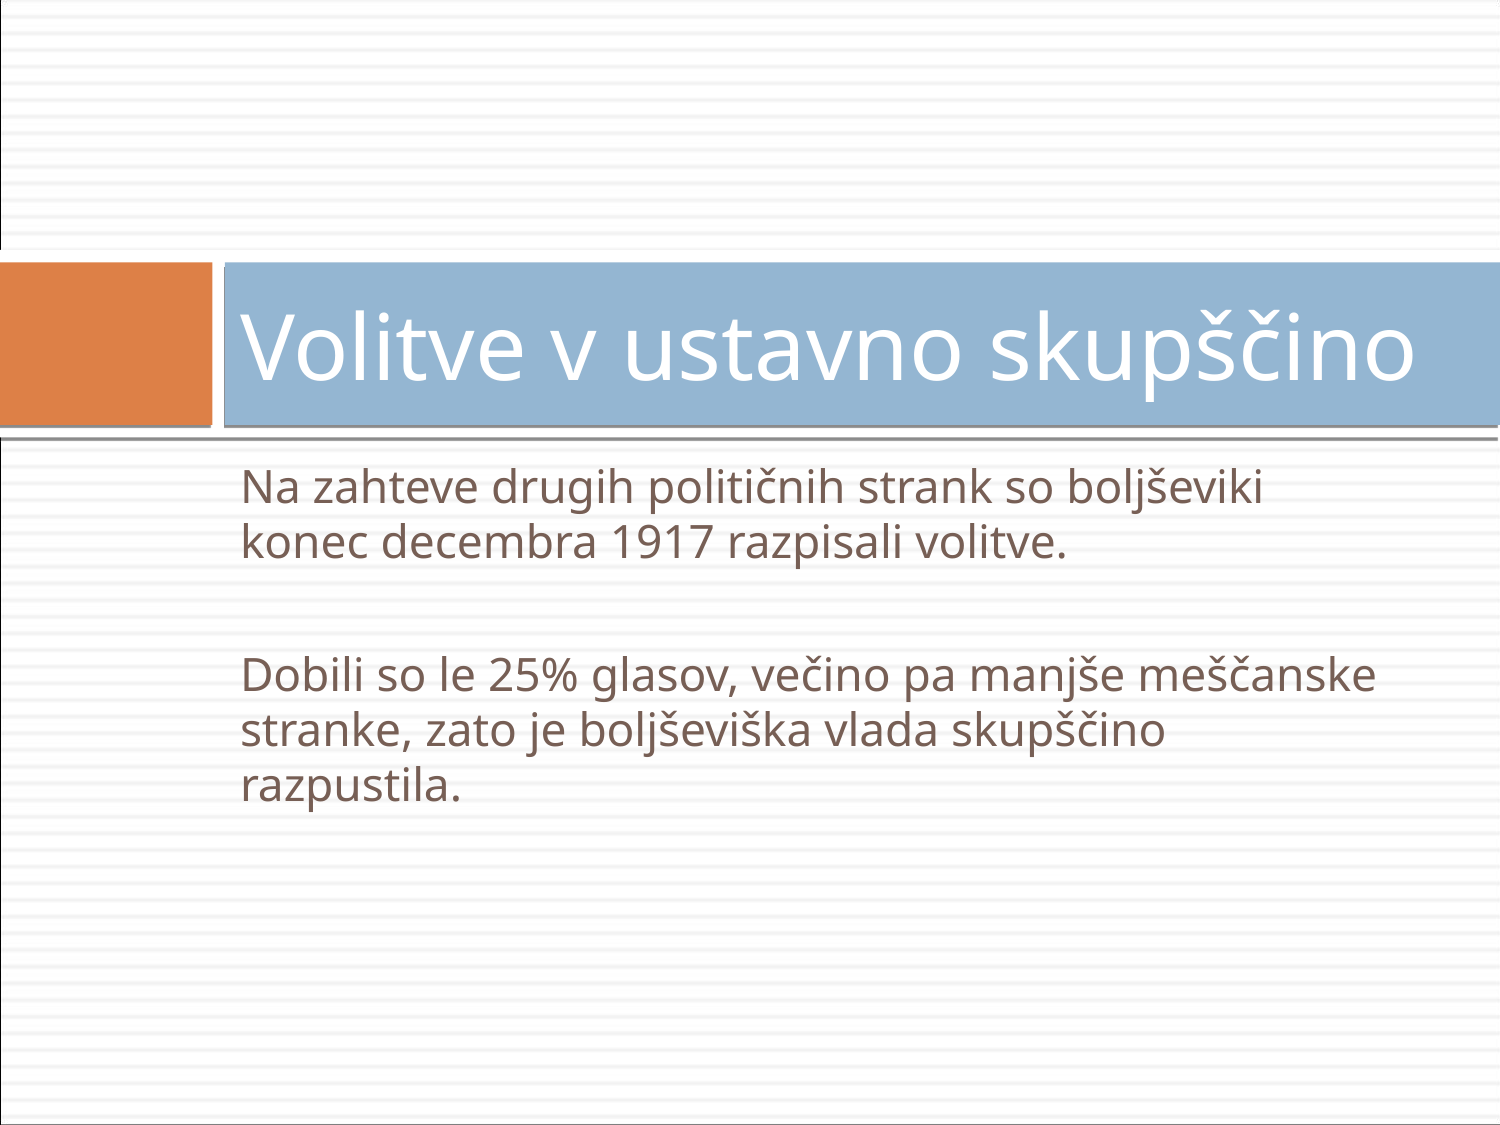

Volitve v ustavno skupščino
# Na zahteve drugih političnih strank so boljševiki konec decembra 1917 razpisali volitve.
Dobili so le 25% glasov, večino pa manjše meščanske stranke, zato je boljševiška vlada skupščino razpustila.